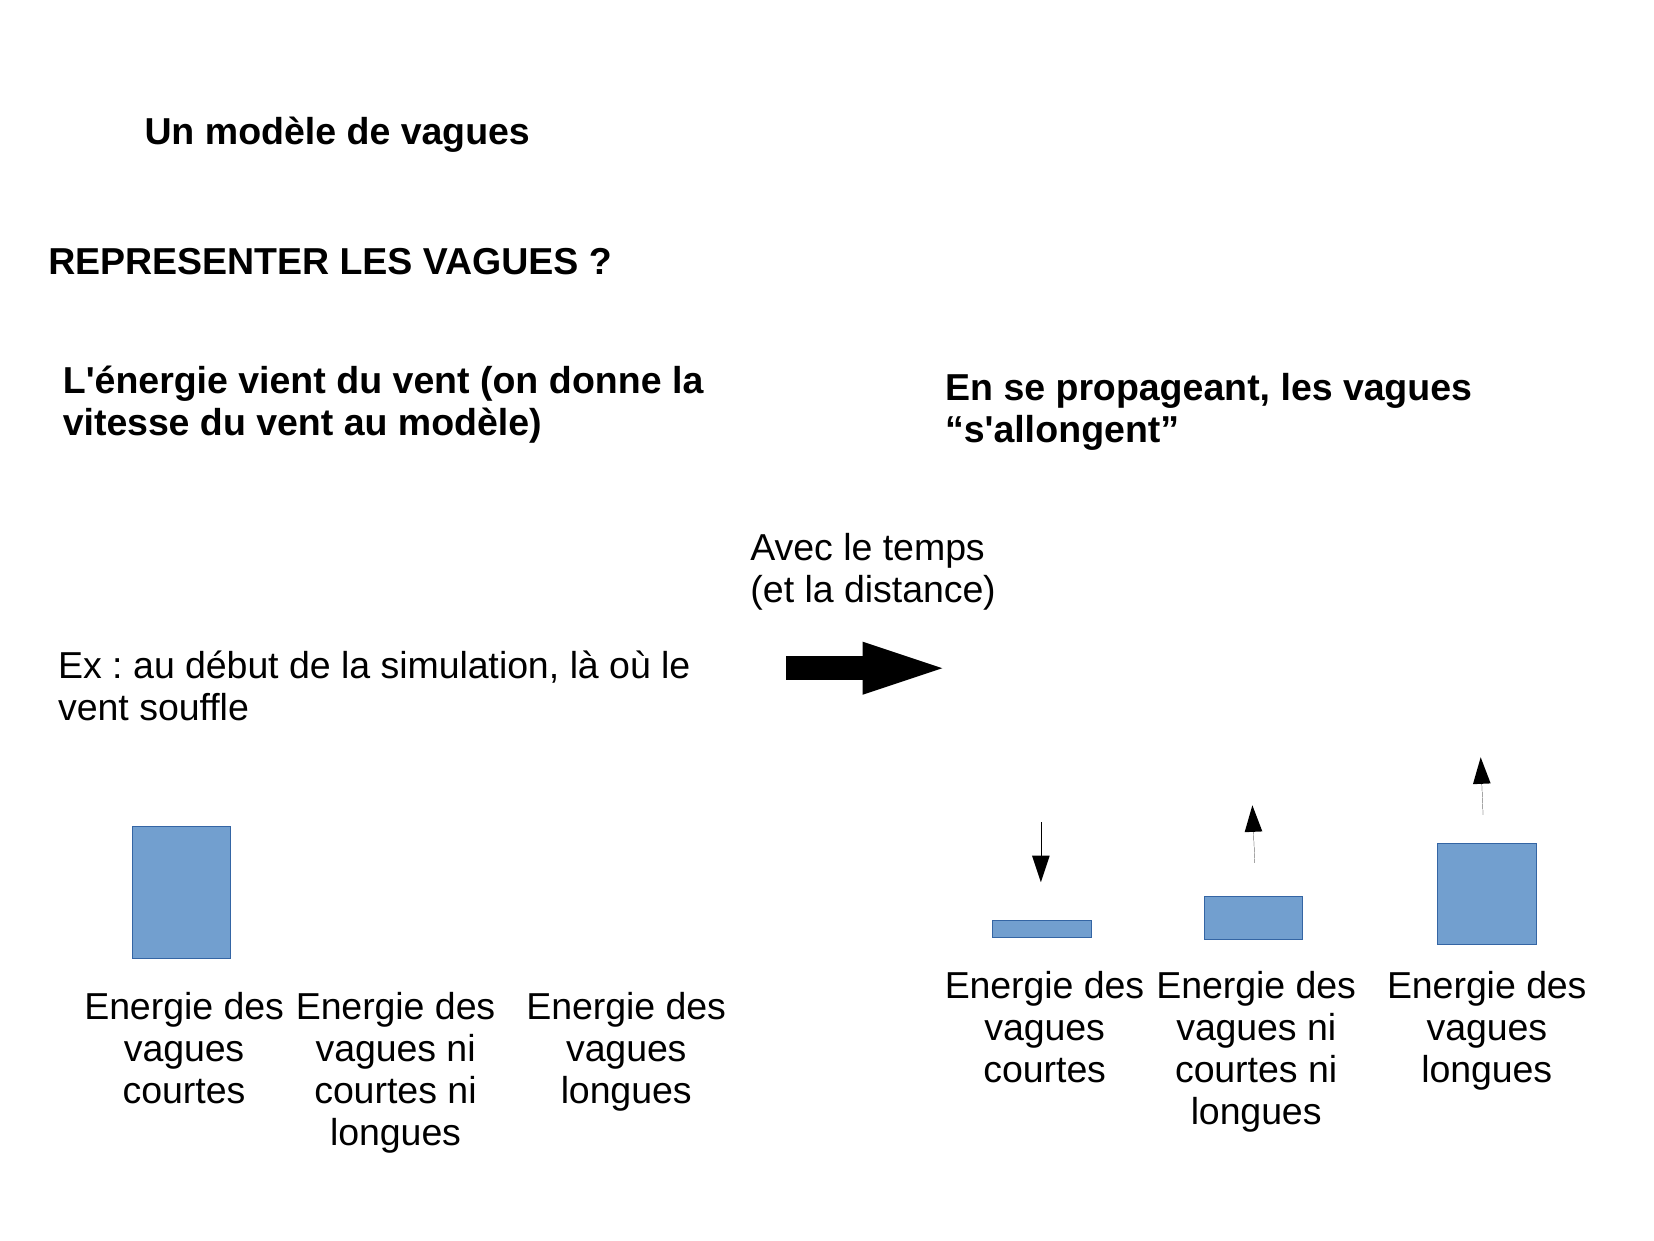

Un modèle de vagues
REPRESENTER LES VAGUES ?
L'énergie vient du vent (on donne la vitesse du vent au modèle)
En se propageant, les vagues “s'allongent”
Avec le temps
(et la distance)
Ex : au début de la simulation, là où le vent souffle
Energie des vagues courtes
Energie des vagues ni courtes ni longues
Energie des vagues longues
Energie des vagues courtes
Energie des vagues ni courtes ni longues
Energie des vagues longues